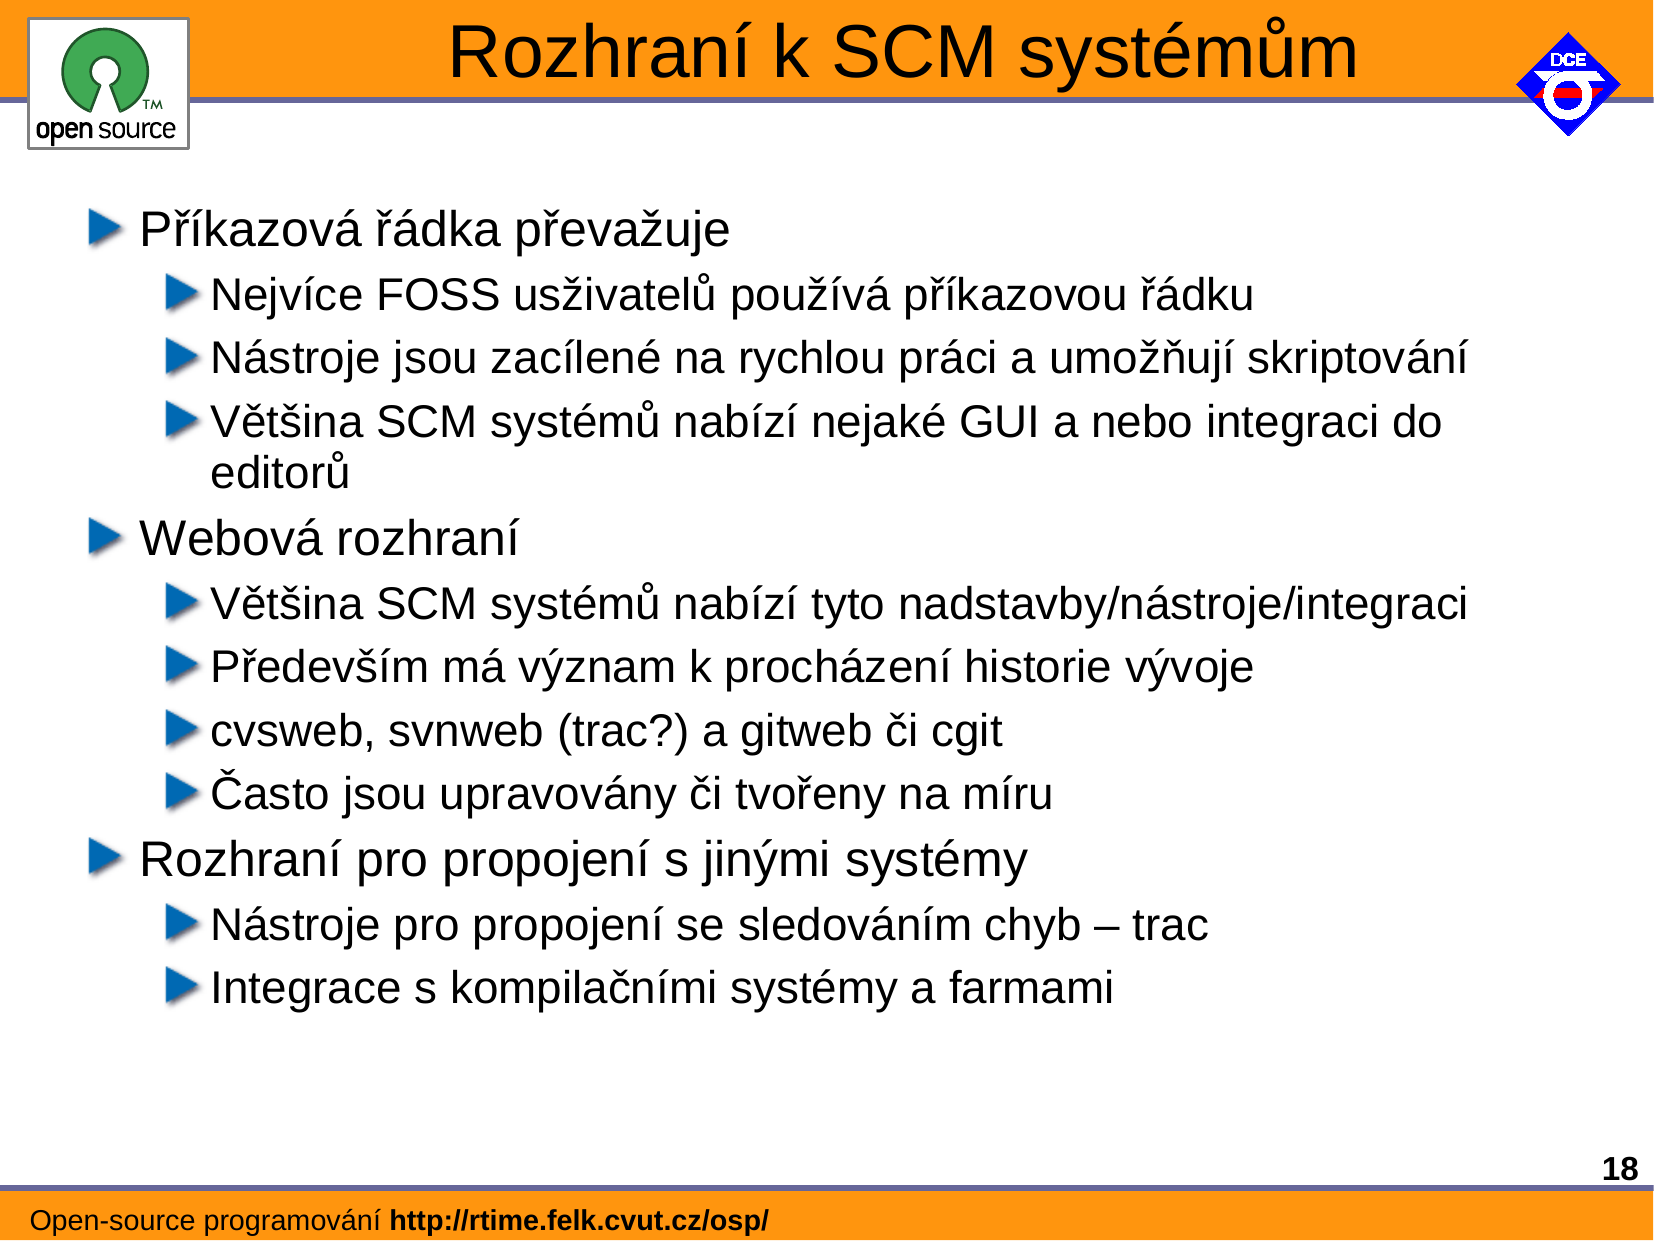

# Rozhraní k SCM systémům
Příkazová řádka převažuje
Nejvíce FOSS usživatelů používá příkazovou řádku
Nástroje jsou zacílené na rychlou práci a umožňují skriptování
Většina SCM systémů nabízí nejaké GUI a nebo integraci do editorů
Webová rozhraní
Většina SCM systémů nabízí tyto nadstavby/nástroje/integraci
Především má význam k procházení historie vývoje
cvsweb, svnweb (trac?) a gitweb či cgit
Často jsou upravovány či tvořeny na míru
Rozhraní pro propojení s jinými systémy
Nástroje pro propojení se sledováním chyb – trac
Integrace s kompilačními systémy a farmami